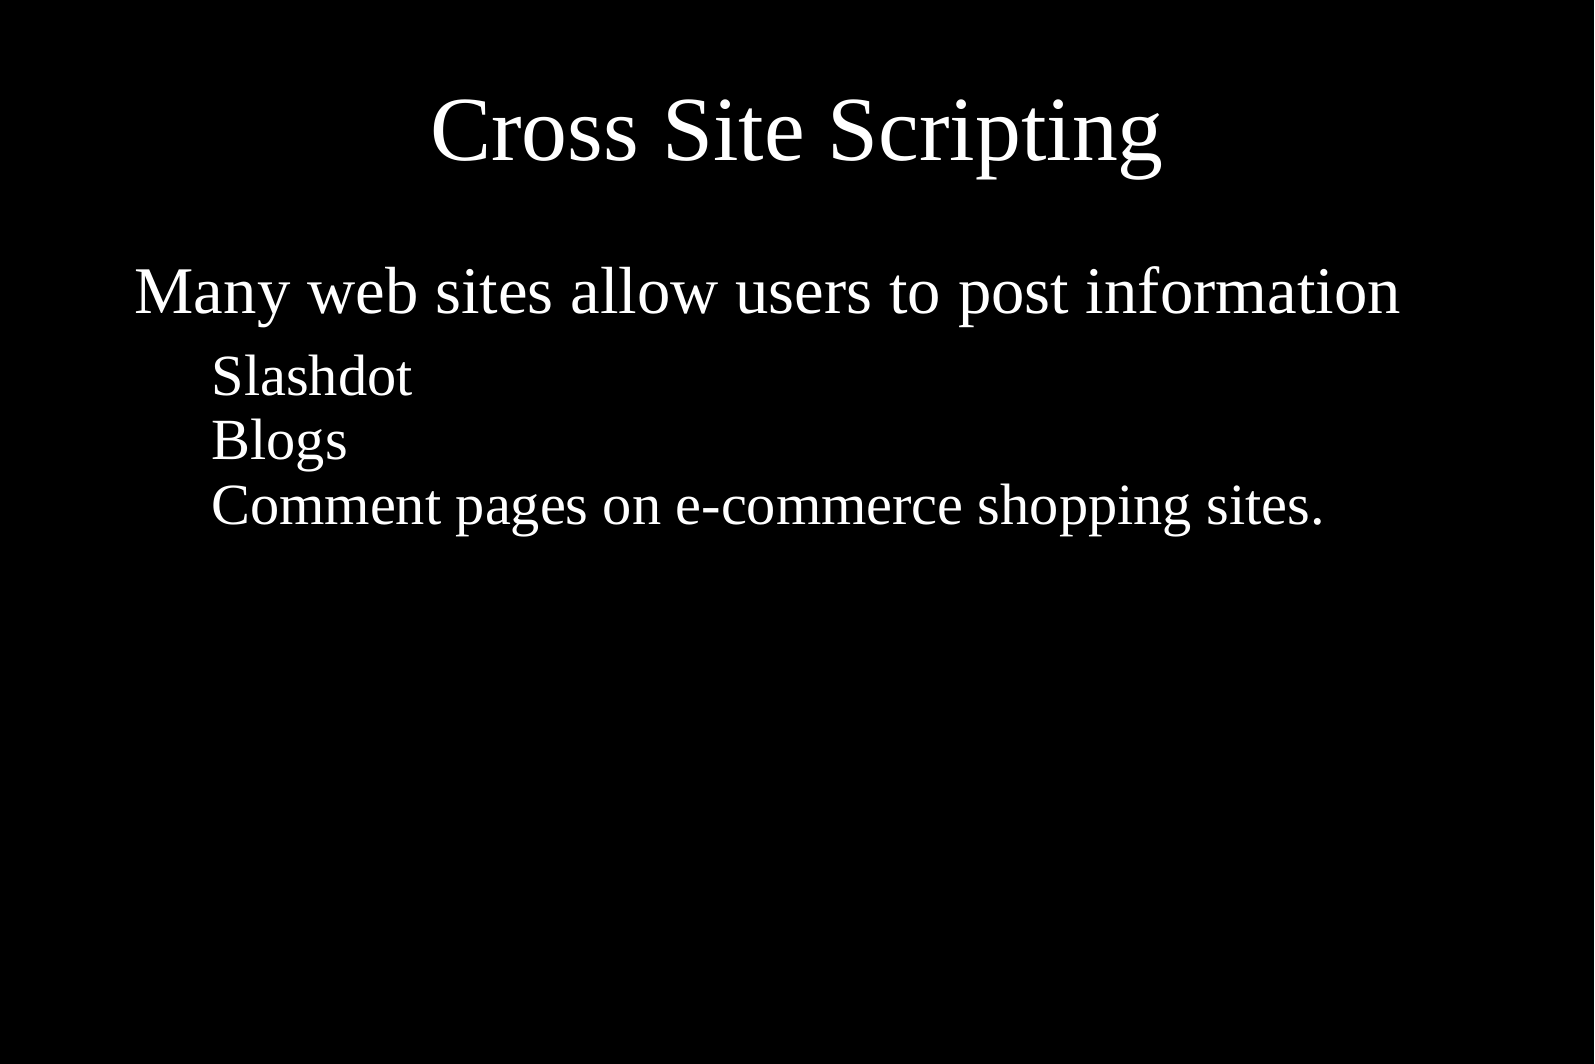

# Cross Site Scripting
Many web sites allow users to post information
Slashdot
Blogs
Comment pages on e-commerce shopping sites.